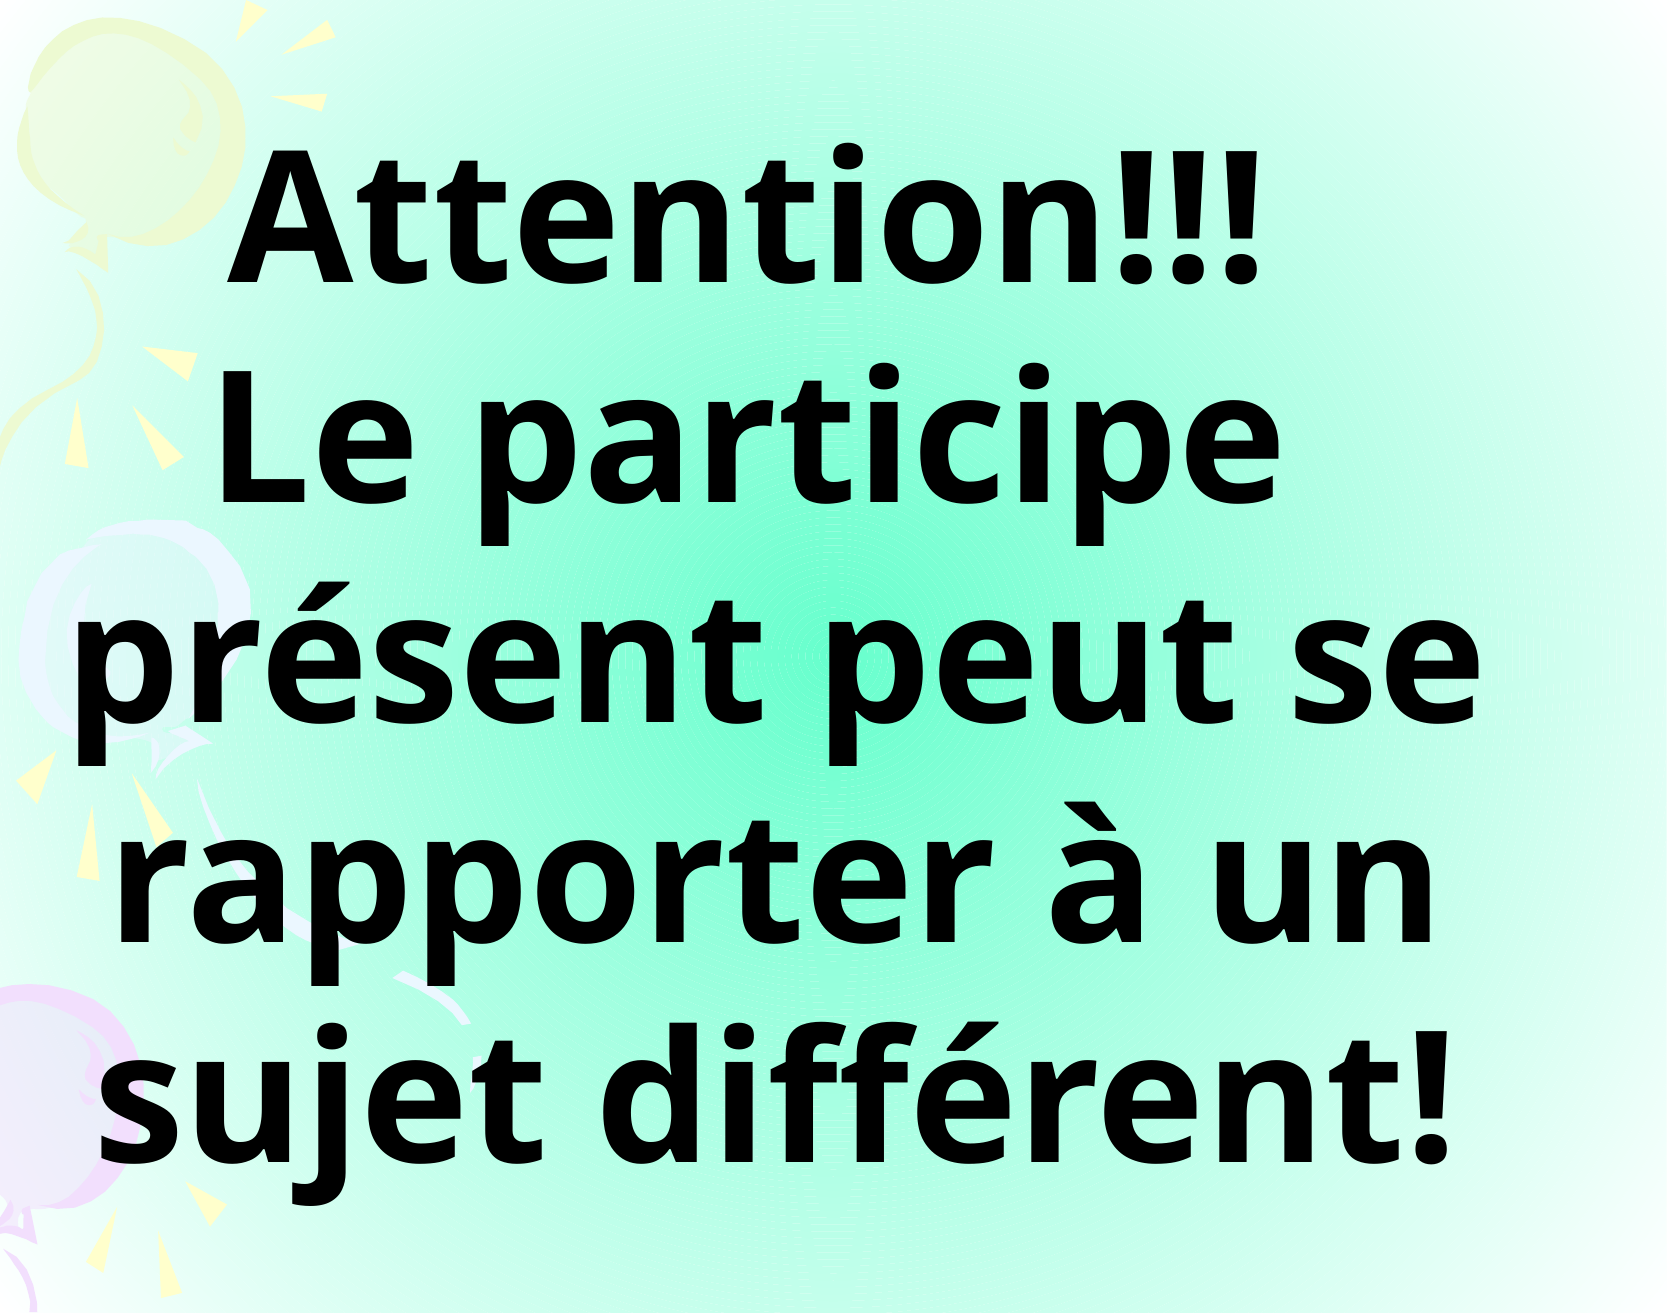

Attention!!!
Le participe présent peut se rapporter à un sujet différent!